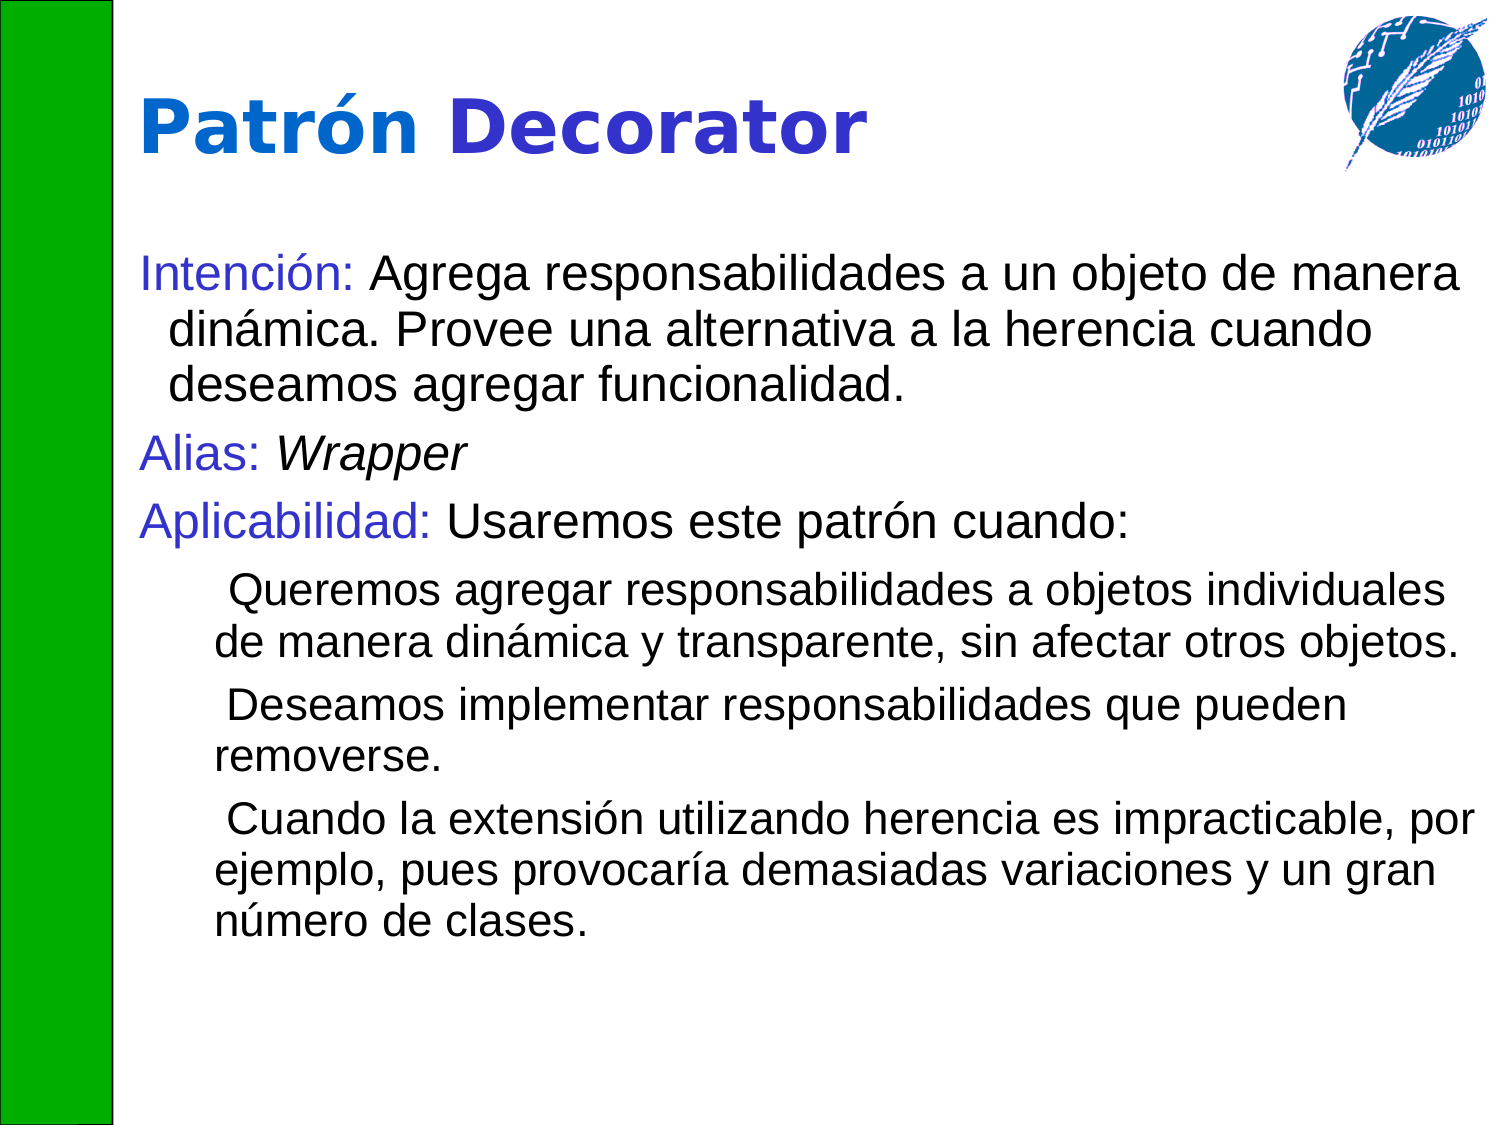

# Patrón Decorator
Intención: Agrega responsabilidades a un objeto de manera dinámica. Provee una alternativa a la herencia cuando deseamos agregar funcionalidad.
Alias: Wrapper
Aplicabilidad: Usaremos este patrón cuando:
 Queremos agregar responsabilidades a objetos individuales de manera dinámica y transparente, sin afectar otros objetos.
 Deseamos implementar responsabilidades que pueden removerse.
 Cuando la extensión utilizando herencia es impracticable, por ejemplo, pues provocaría demasiadas variaciones y un gran número de clases.